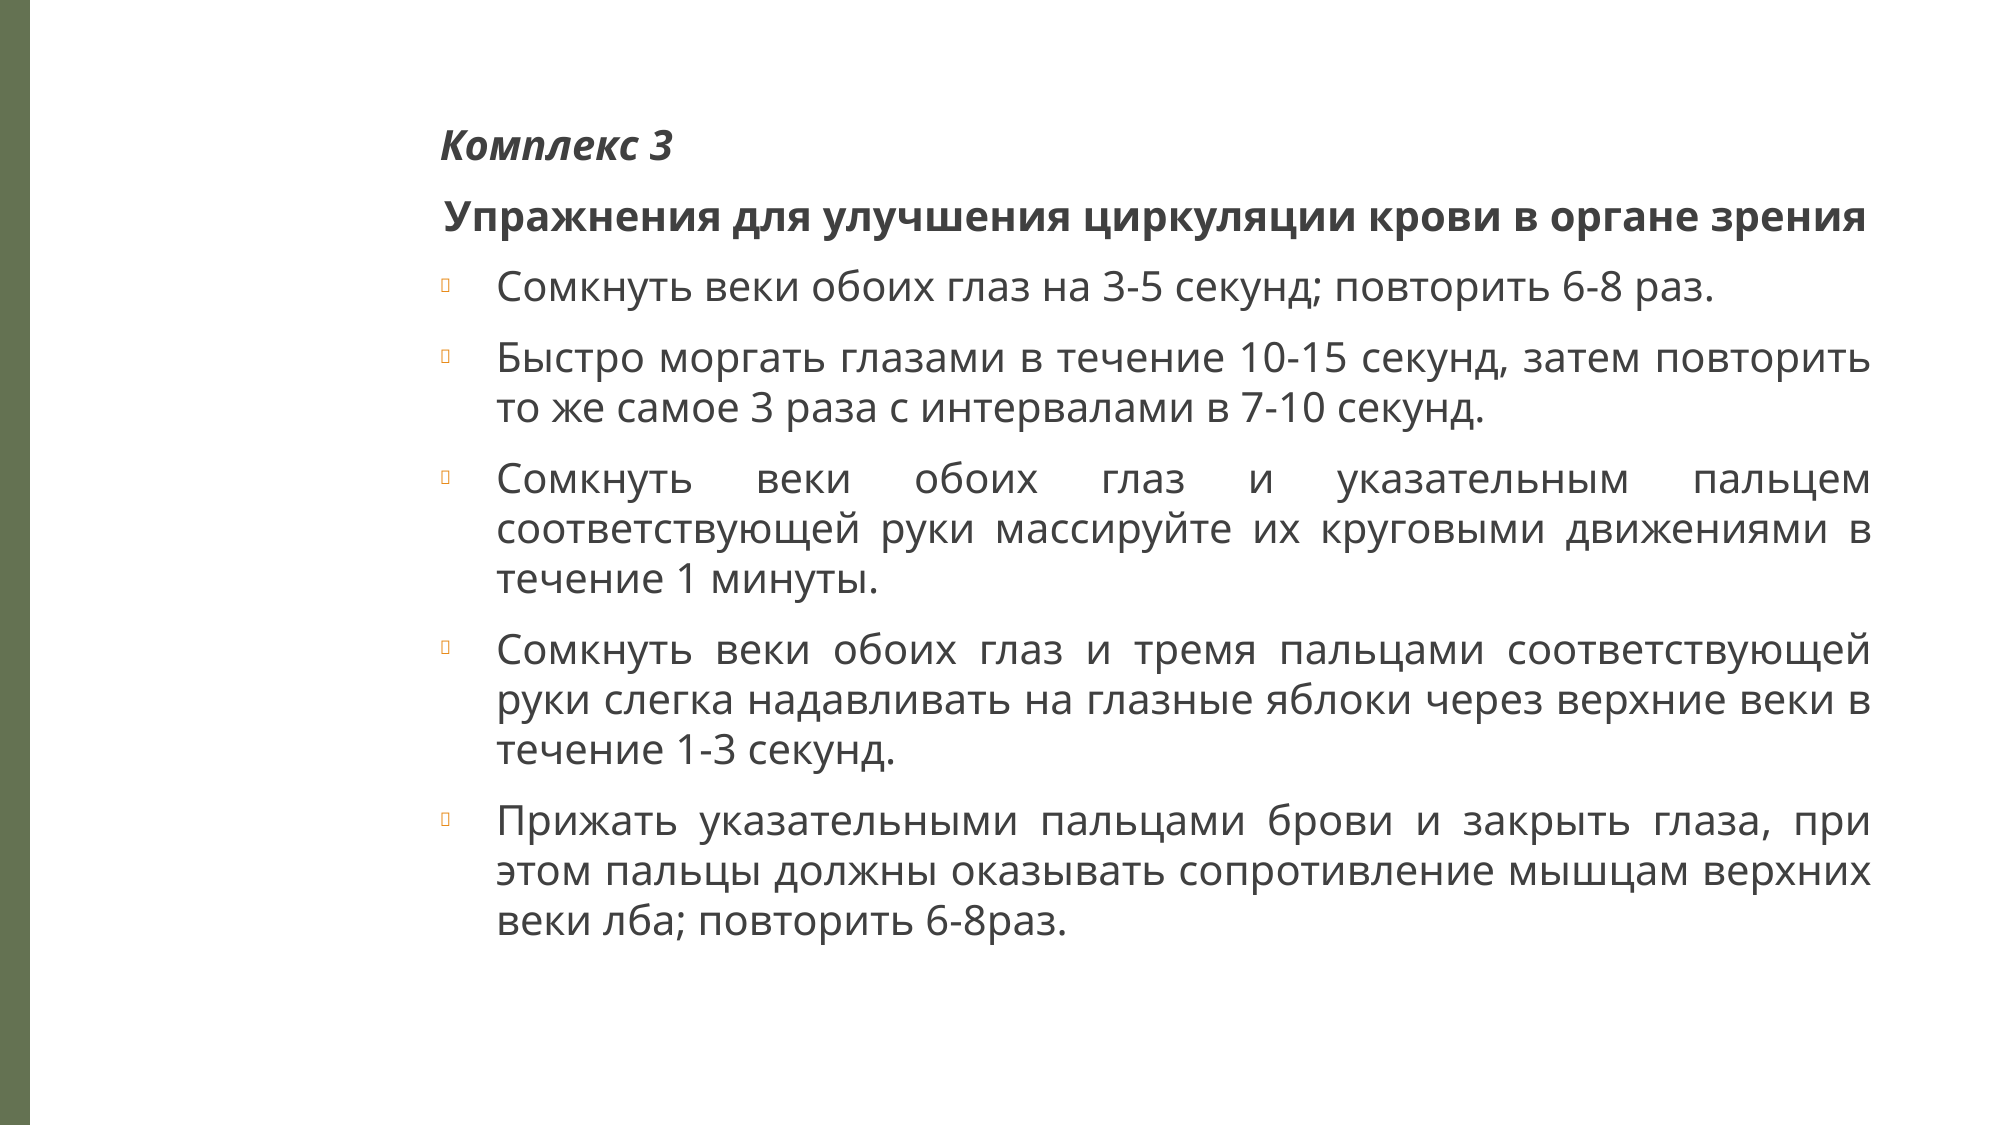

# Комплекс 3
Упражнения для улучшения циркуляции крови в органе зрения
Сомкнуть веки обоих глаз на 3-5 секунд; повторить 6-8 раз.
Быстро моргать глазами в течение 10-15 секунд, затем повторить то же самое 3 раза с интервалами в 7-10 секунд.
Сомкнуть веки обоих глаз и указательным пальцем соответствующей руки массируйте их круговыми движениями в течение 1 минуты.
Сомкнуть веки обоих глаз и тремя пальцами соответствующей руки слегка надавливать на глазные яблоки через верхние веки в течение 1-3 секунд.
Прижать указательными пальцами брови и закрыть глаза, при этом пальцы должны оказывать сопротивление мышцам верхних веки лба; повторить 6-8раз.